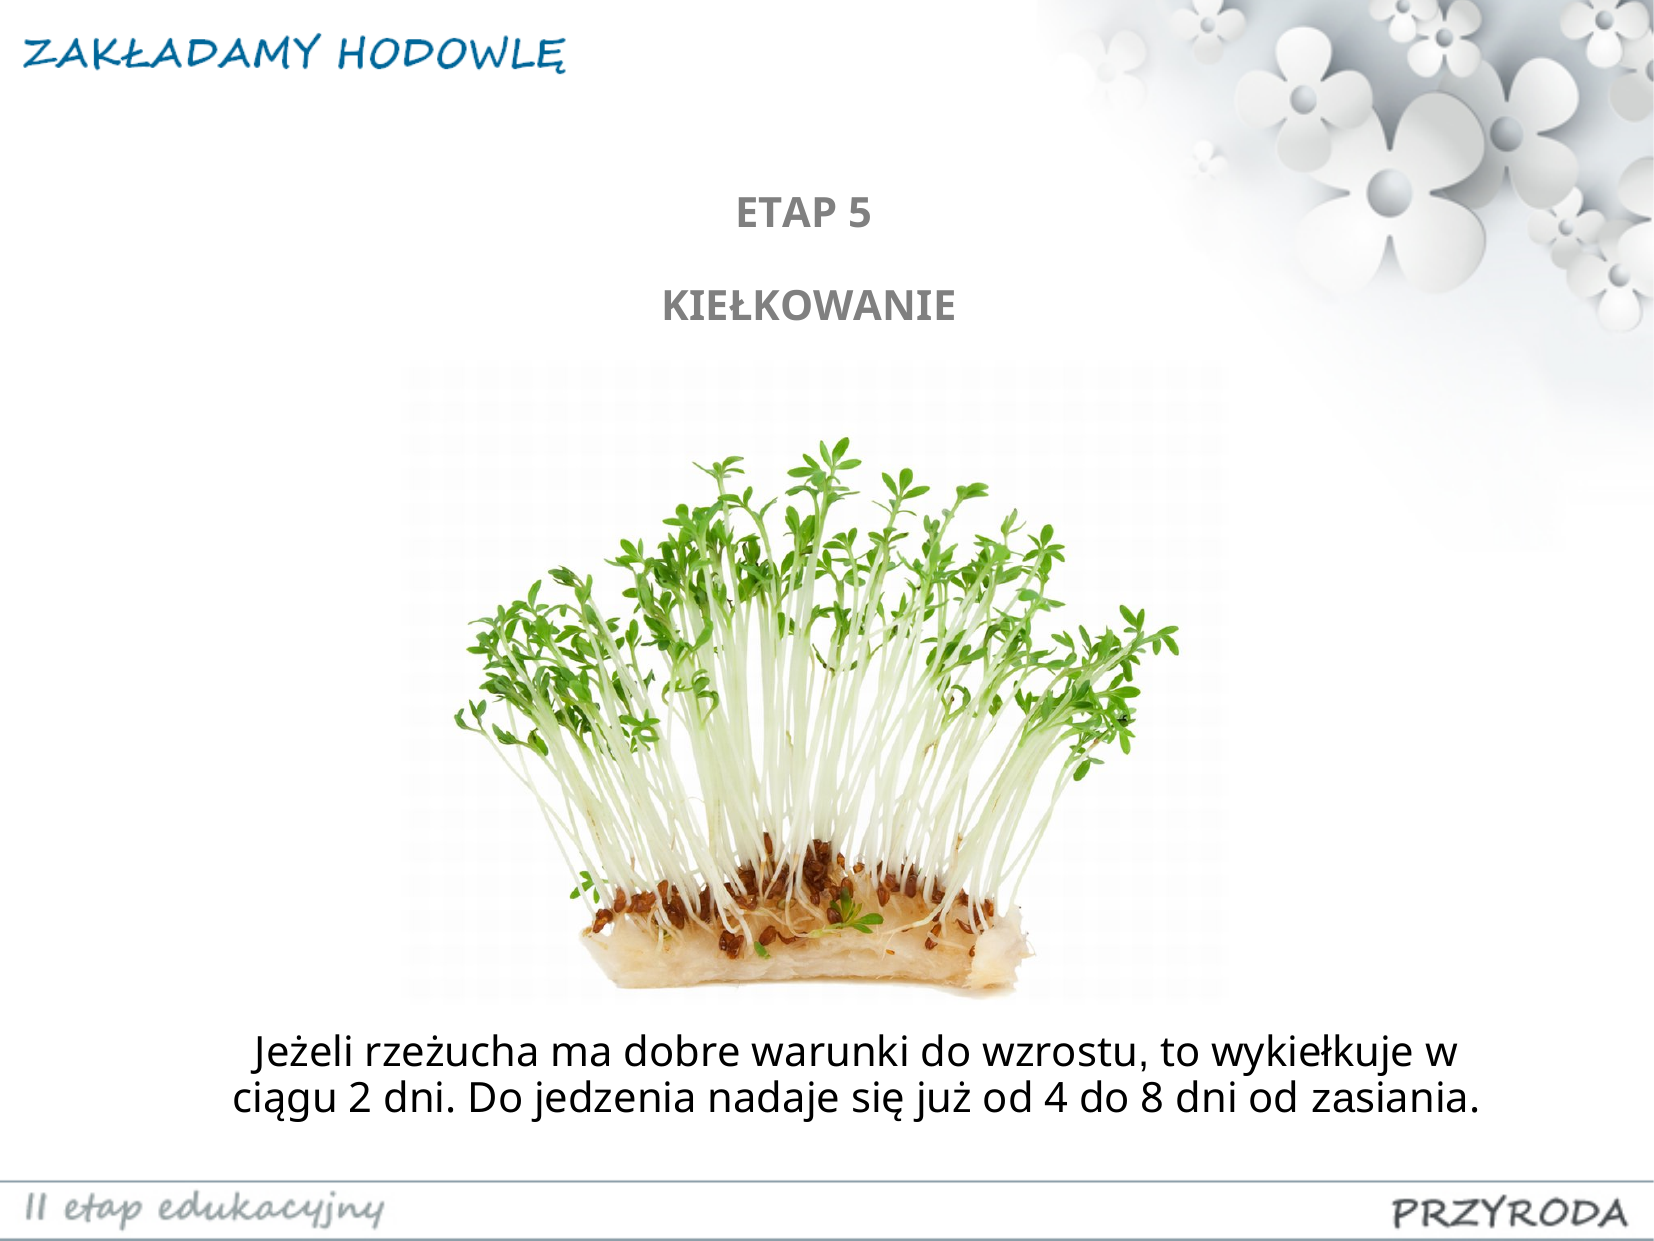

ETAP 5
KIEŁKOWANIE
Jeżeli rzeżucha ma dobre warunki do wzrostu, to wykiełkuje w ciągu 2 dni. Do jedzenia nadaje się już od 4 do 8 dni od zasiania.